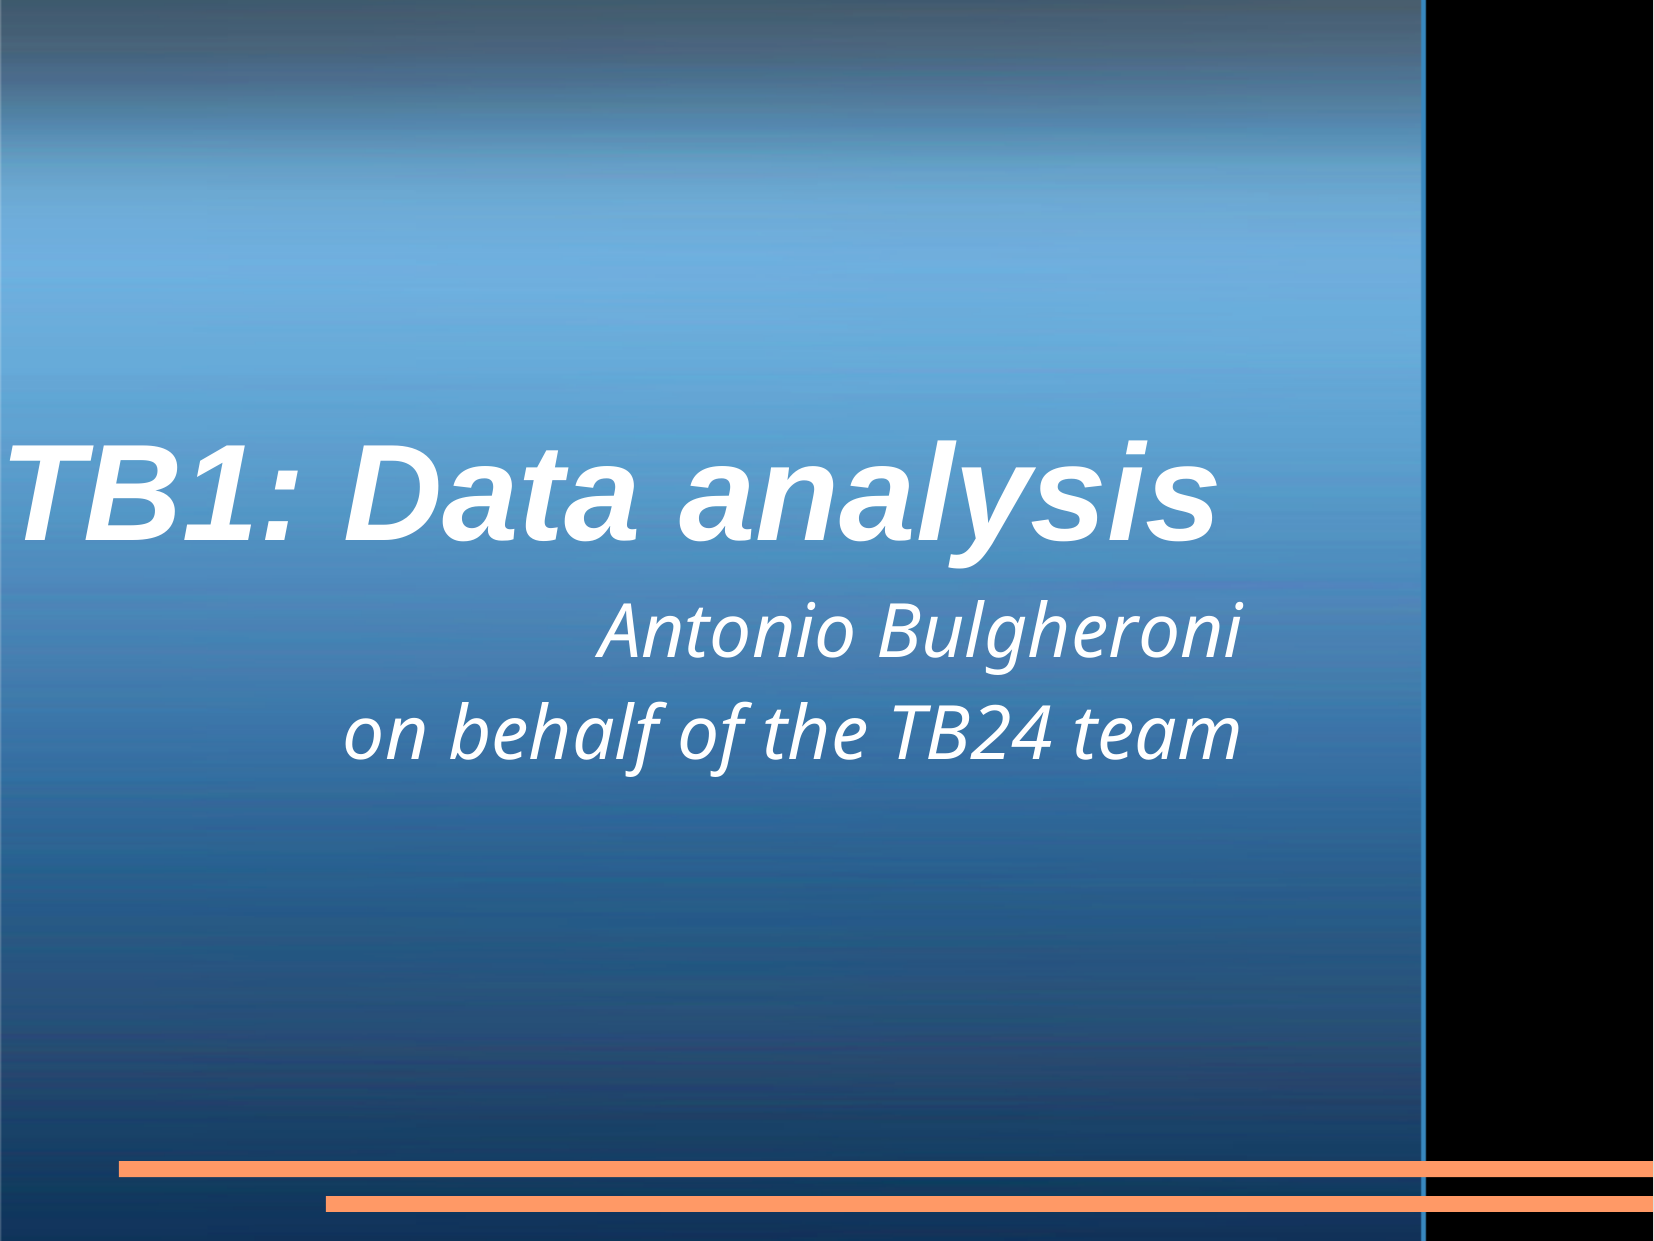

# TB1: Data analysis
Antonio Bulgheroni
on behalf of the TB24 team